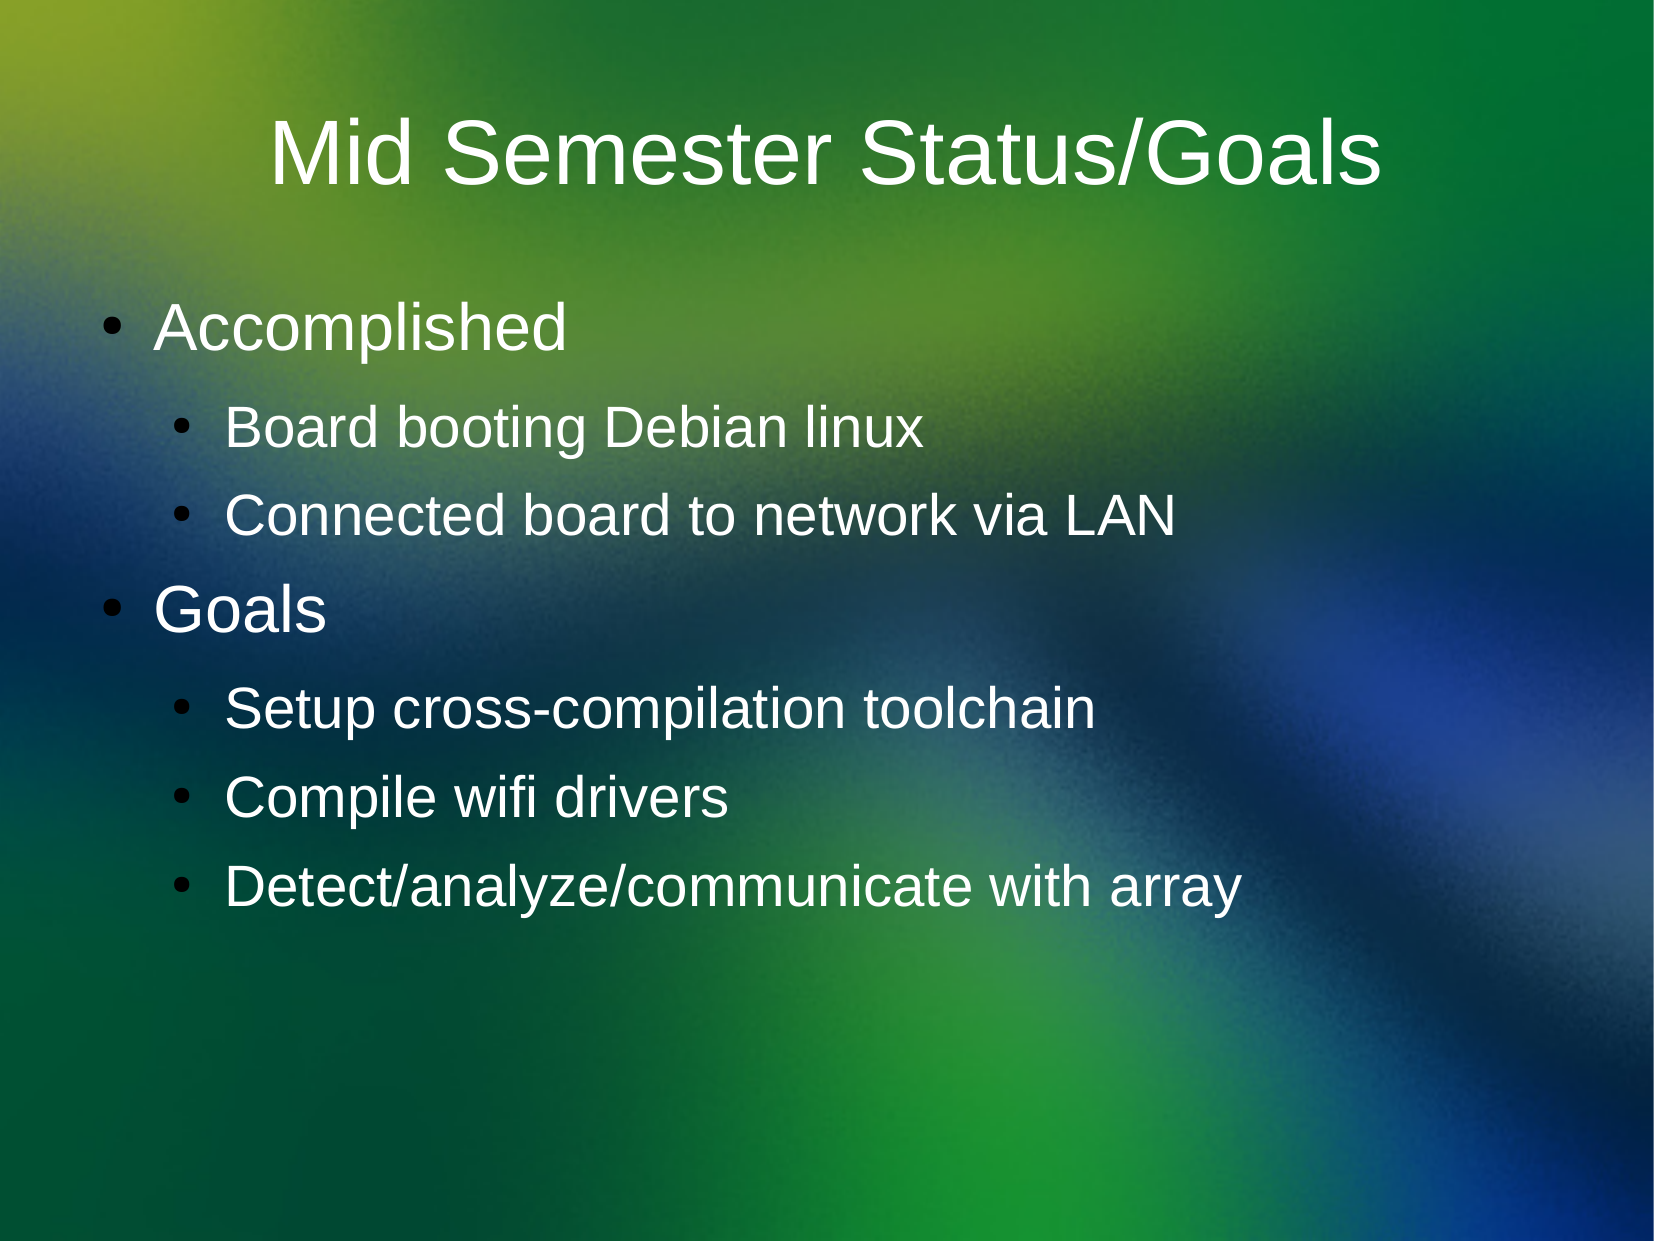

# Mid Semester Status/Goals
Accomplished
Board booting Debian linux
Connected board to network via LAN
Goals
Setup cross-compilation toolchain
Compile wifi drivers
Detect/analyze/communicate with array